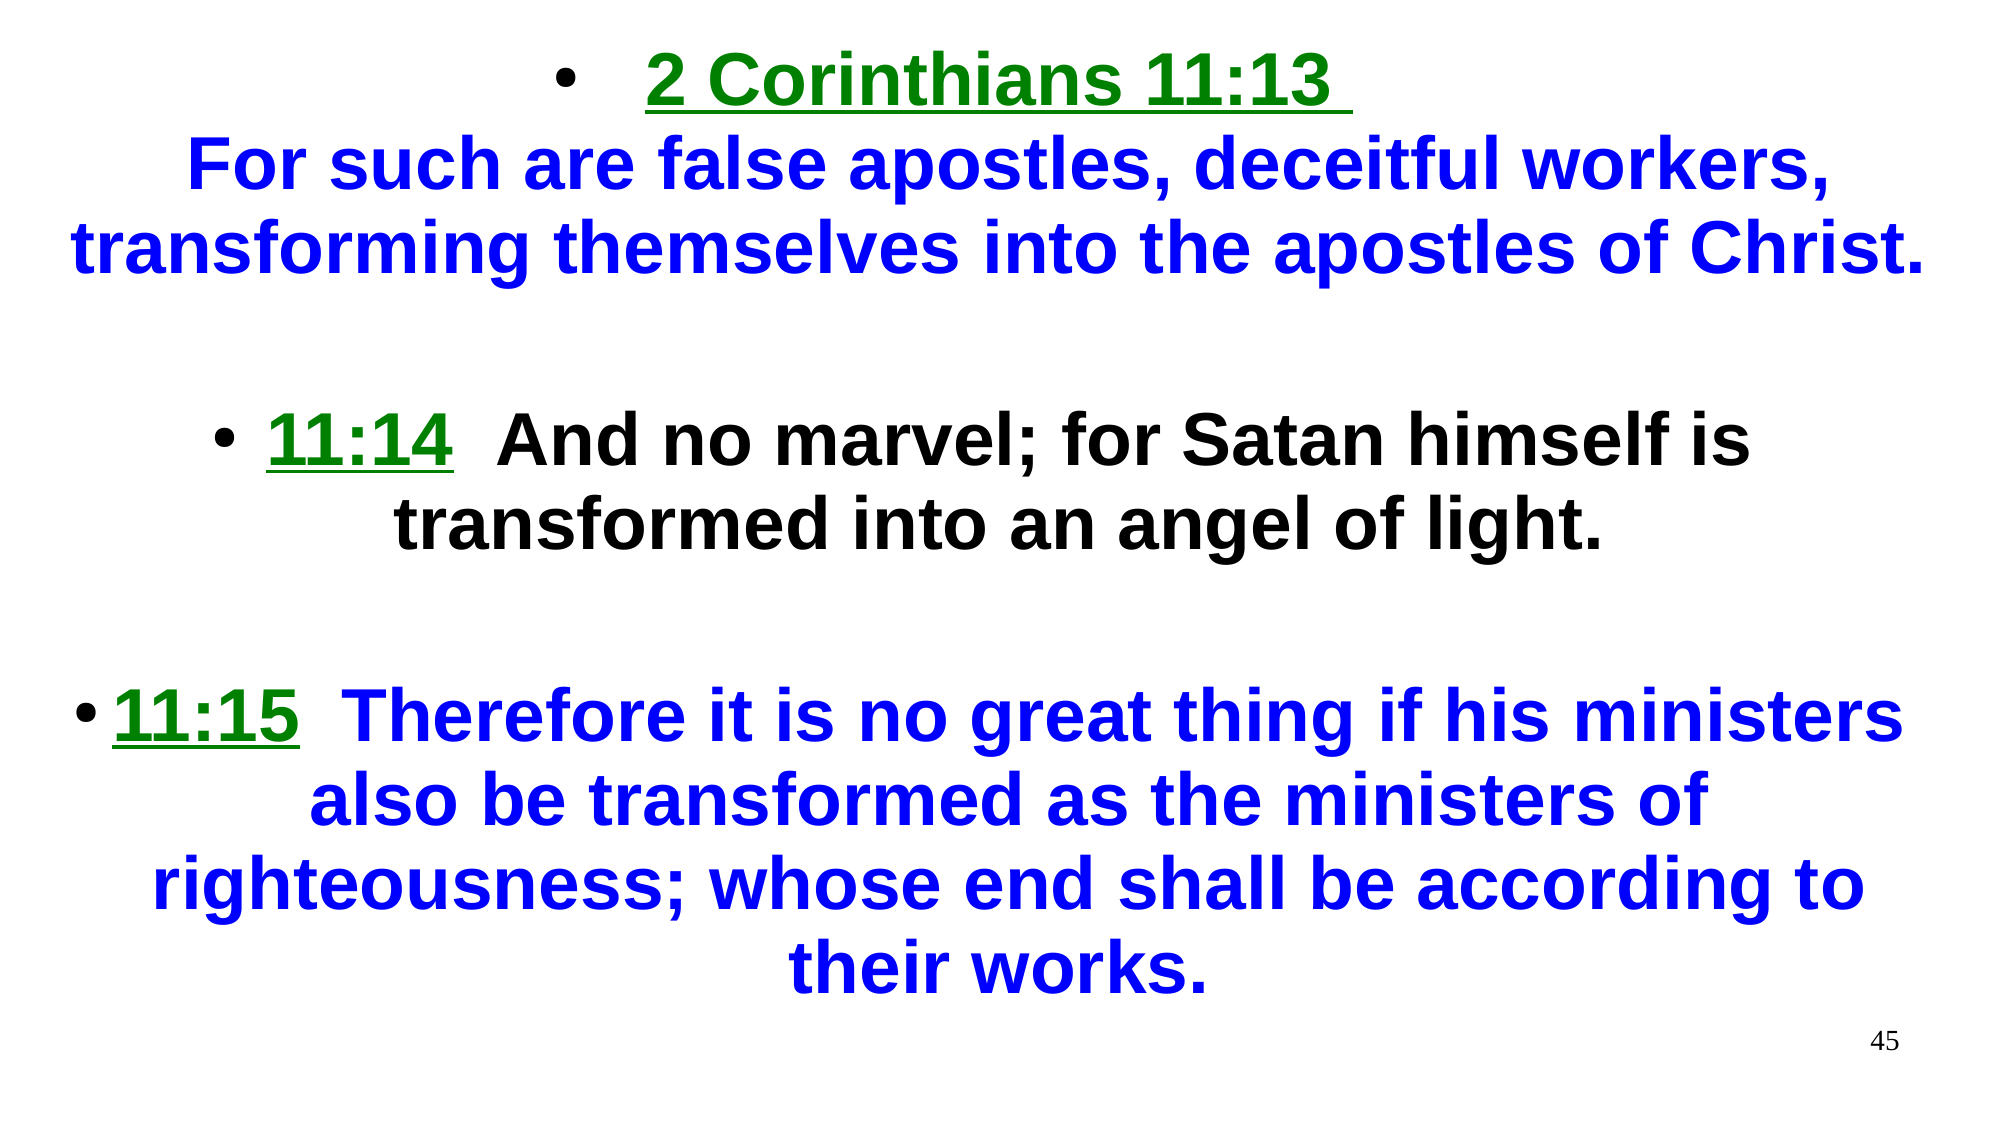

# 2 Corinthians 11:13  For such are false apostles, deceitful workers, transforming themselves into the apostles of Christ.
11:14  And no marvel; for Satan himself is transformed into an angel of light.
11:15  Therefore it is no great thing if his ministers also be transformed as the ministers of righteousness; whose end shall be according to their works.
45